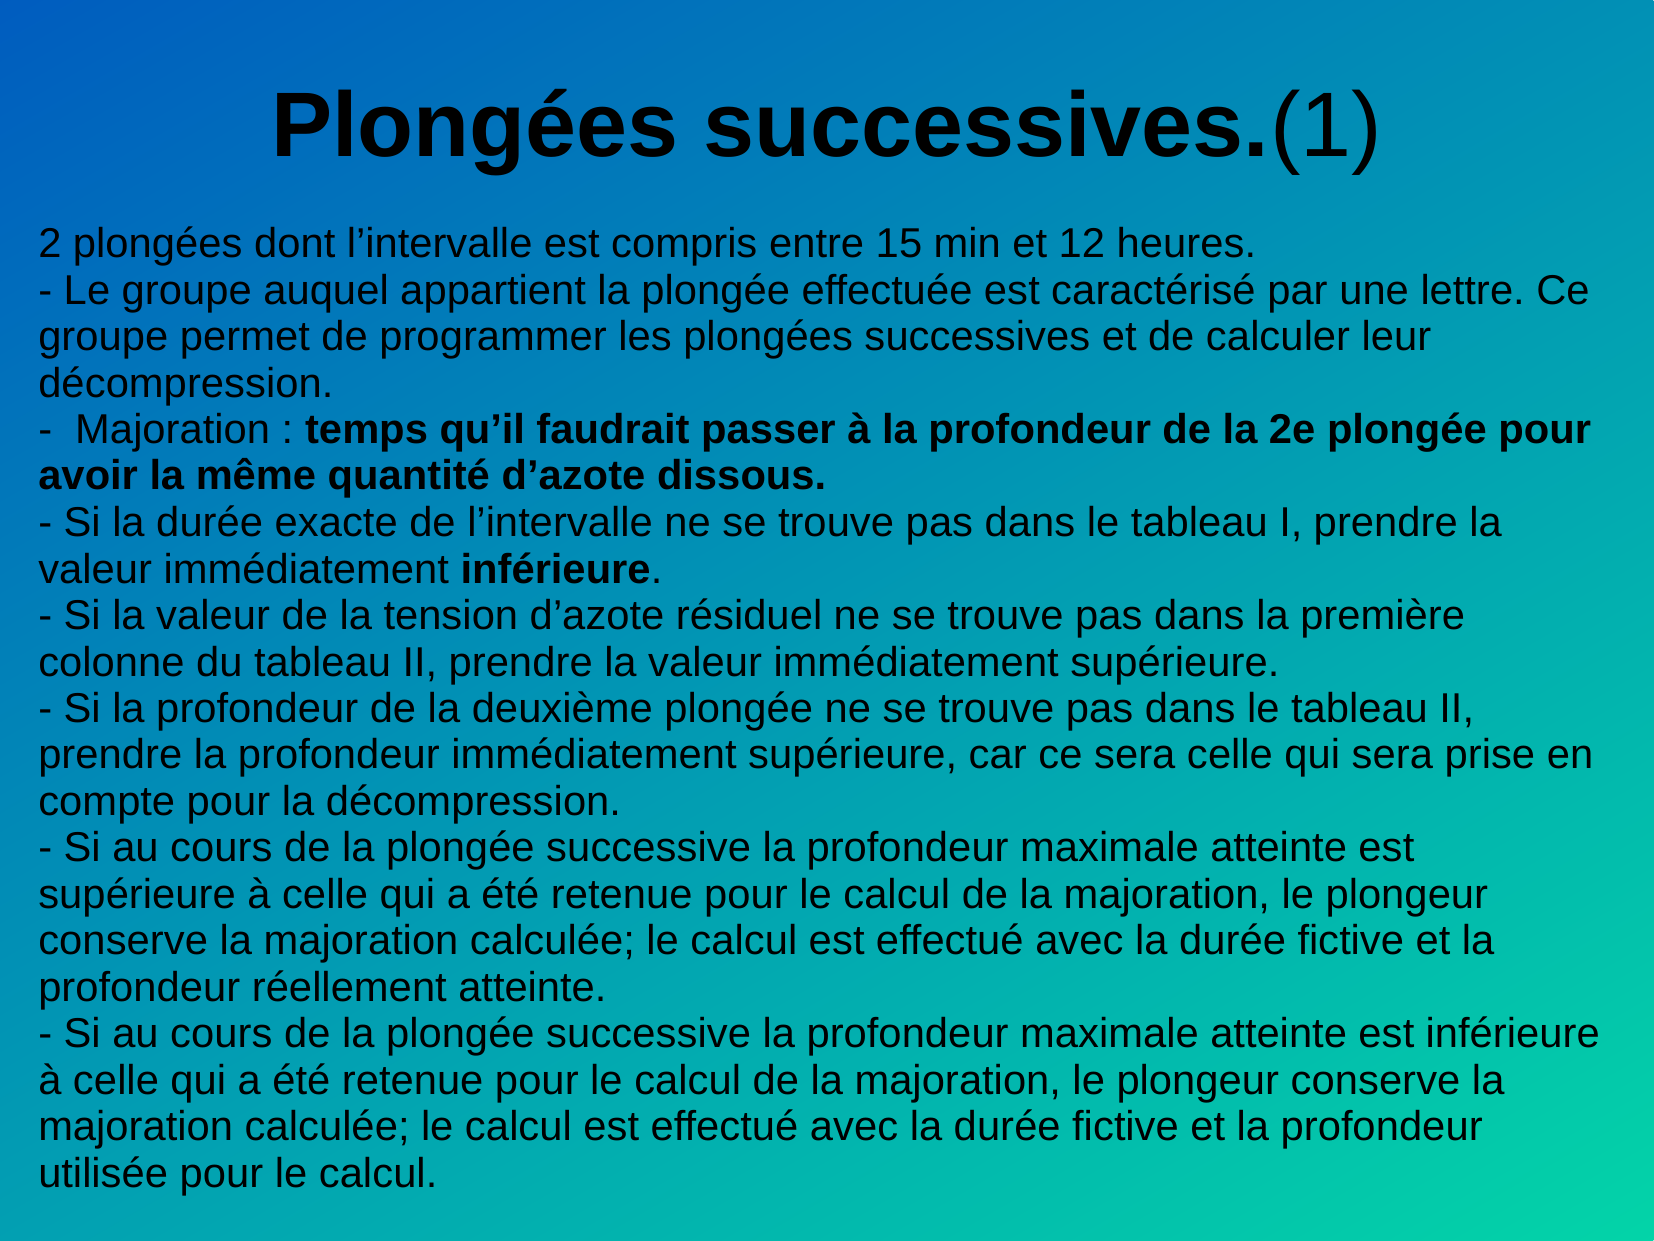

# Plongées successives.(1)
2 plongées dont l’intervalle est compris entre 15 min et 12 heures.
- Le groupe auquel appartient la plongée effectuée est caractérisé par une lettre. Ce groupe permet de programmer les plongées successives et de calculer leur décompression.
- Majoration : temps qu’il faudrait passer à la profondeur de la 2e plongée pour avoir la même quantité d’azote dissous.
- Si la durée exacte de l’intervalle ne se trouve pas dans le tableau I, prendre la valeur immédiatement inférieure.
- Si la valeur de la tension d’azote résiduel ne se trouve pas dans la première colonne du tableau II, prendre la valeur immédiatement supérieure.
- Si la profondeur de la deuxième plongée ne se trouve pas dans le tableau II, prendre la profondeur immédiatement supérieure, car ce sera celle qui sera prise en compte pour la décompression.
- Si au cours de la plongée successive la profondeur maximale atteinte est supérieure à celle qui a été retenue pour le calcul de la majoration, le plongeur conserve la majoration calculée; le calcul est effectué avec la durée fictive et la profondeur réellement atteinte.
- Si au cours de la plongée successive la profondeur maximale atteinte est inférieure à celle qui a été retenue pour le calcul de la majoration, le plongeur conserve la majoration calculée; le calcul est effectué avec la durée fictive et la profondeur utilisée pour le calcul.